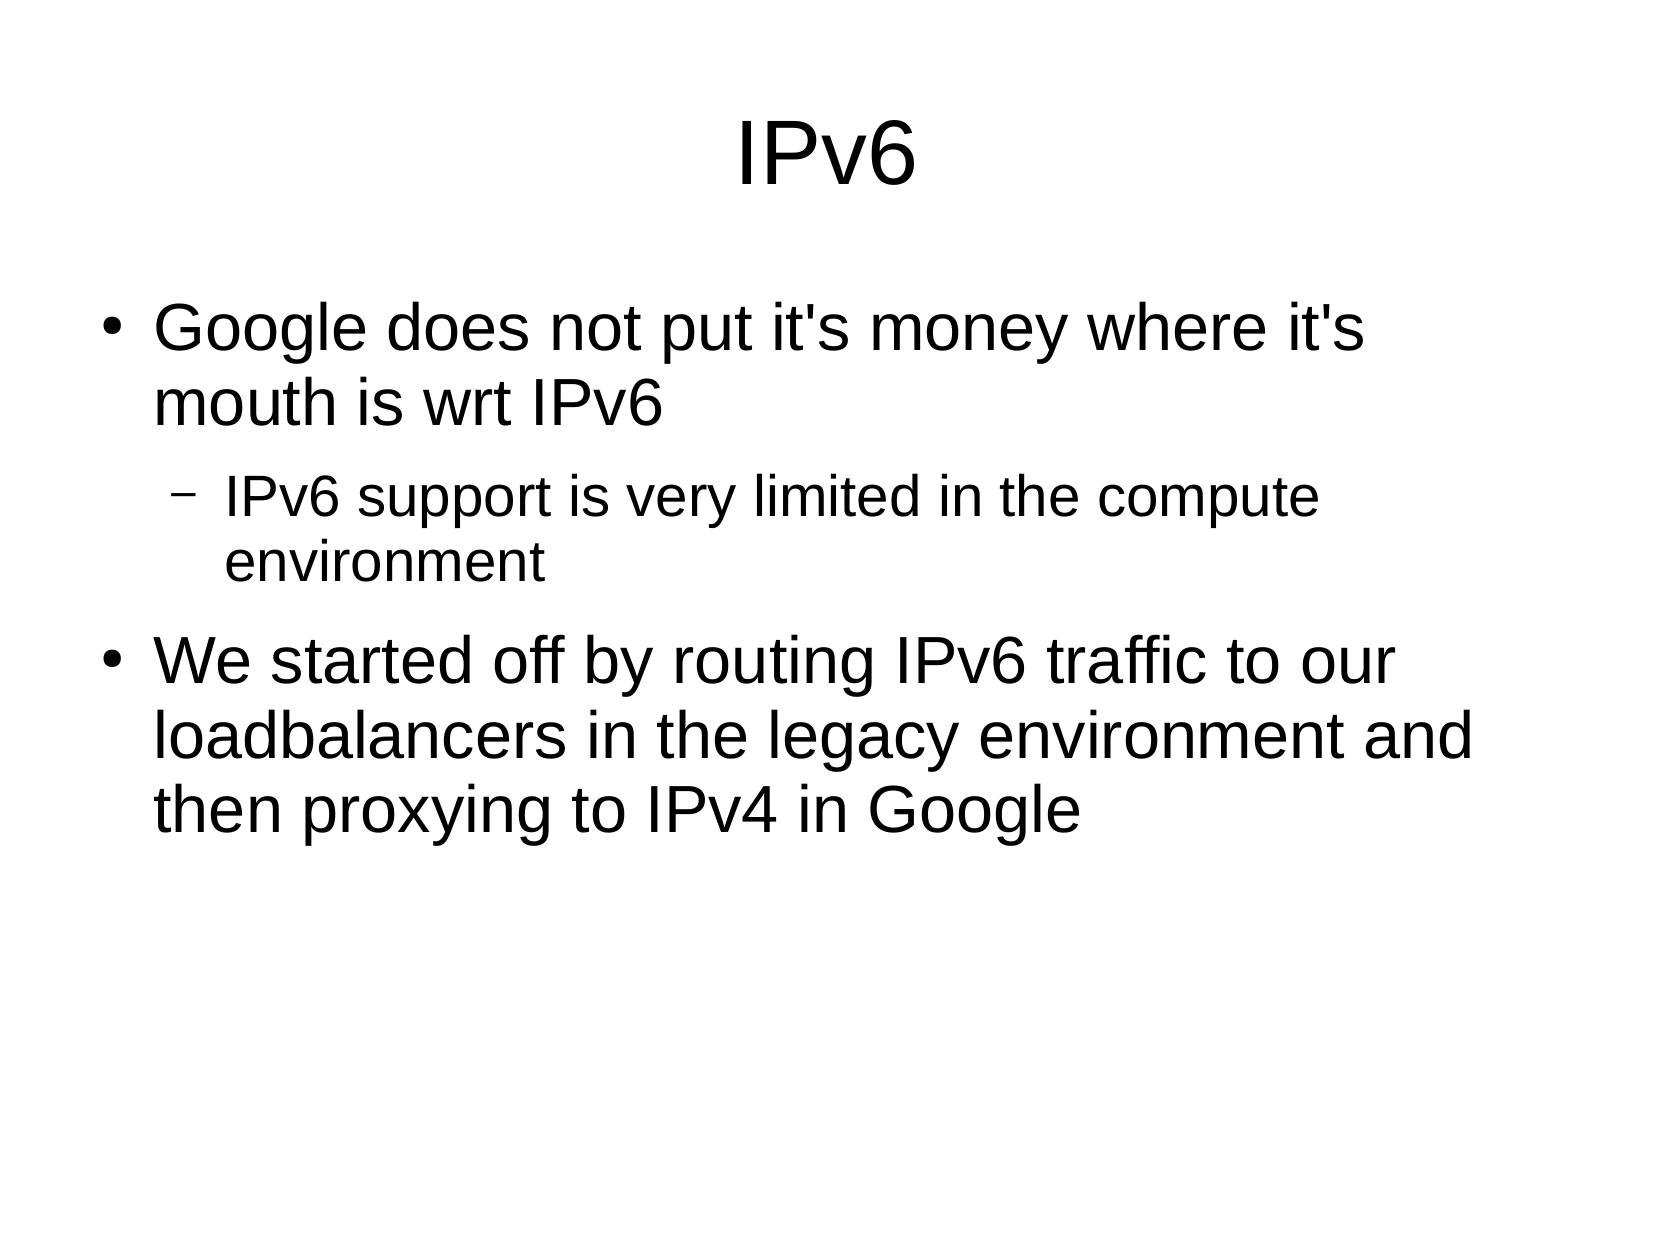

# IPv6
Google does not put it's money where it's mouth is wrt IPv6
IPv6 support is very limited in the compute environment
We started off by routing IPv6 traffic to our loadbalancers in the legacy environment and then proxying to IPv4 in Google